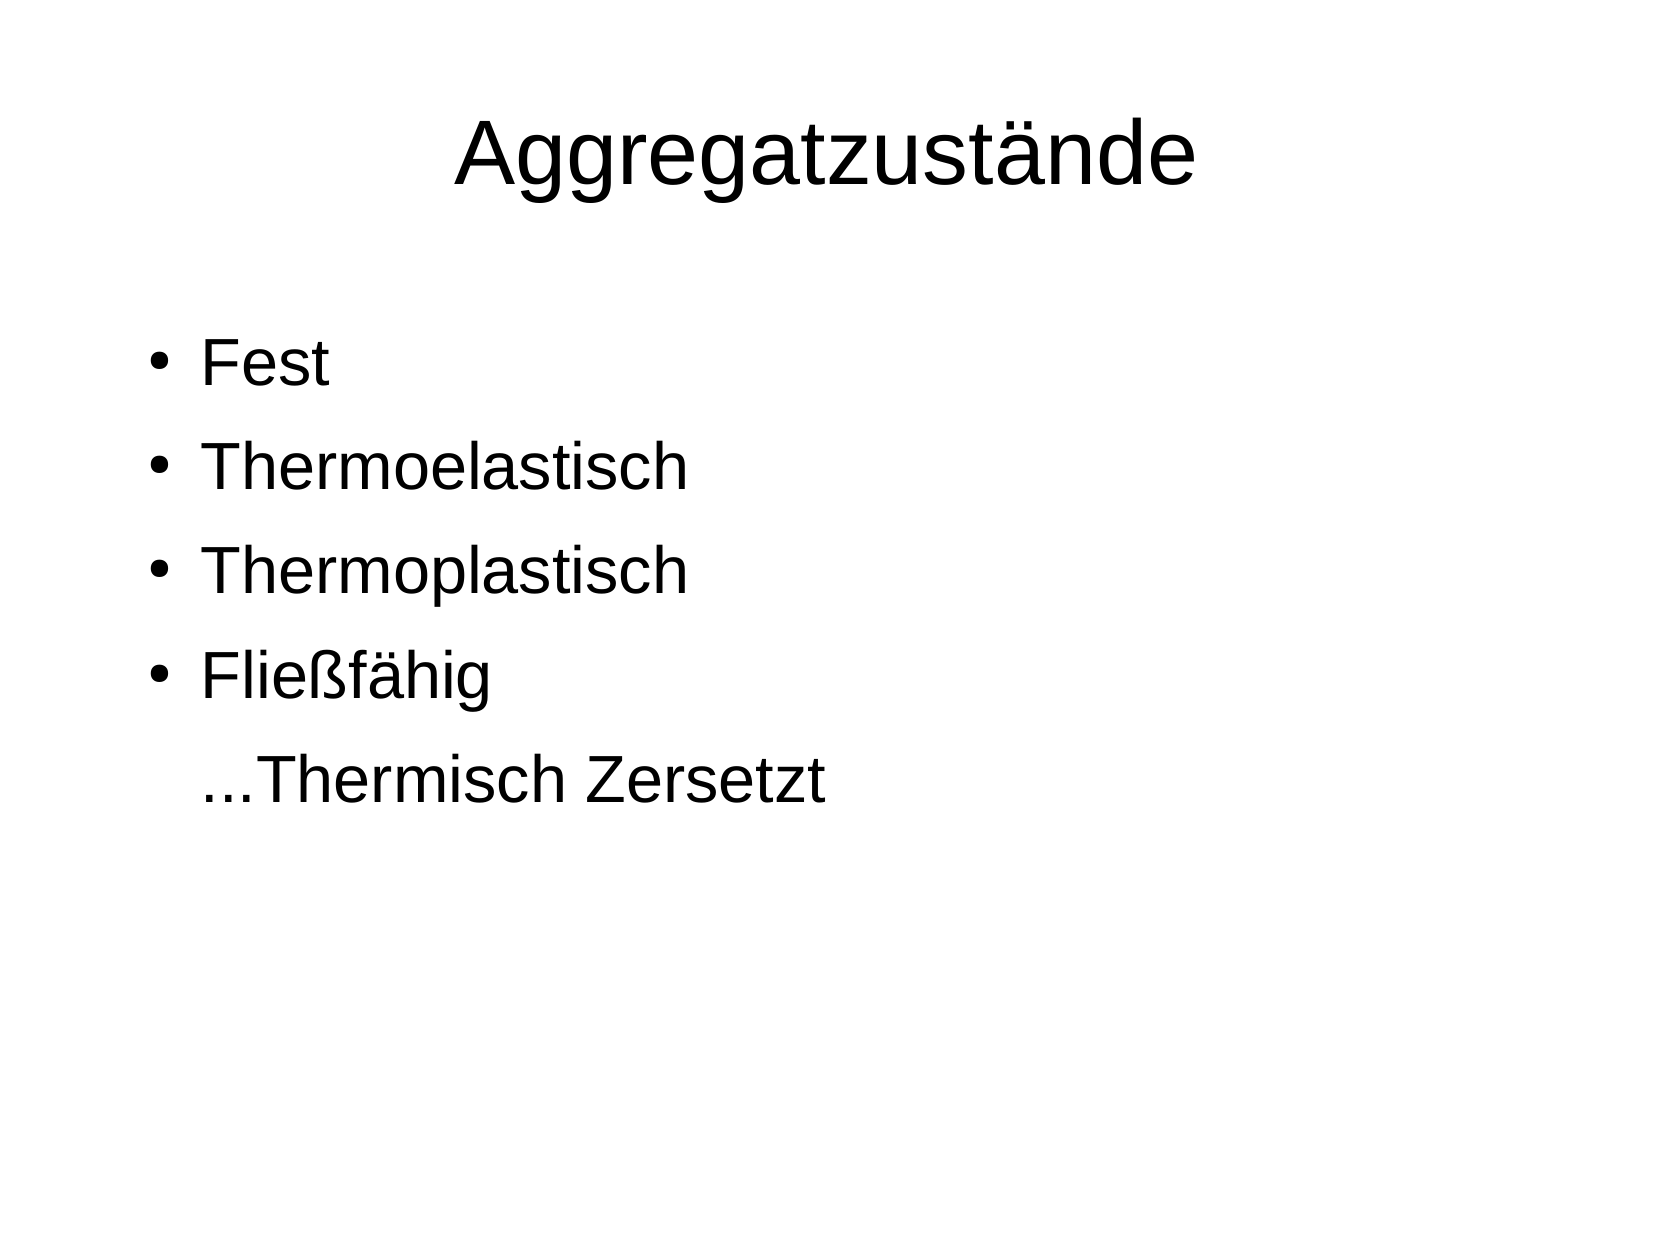

# Aggregatzustände
Fest
Thermoelastisch
Thermoplastisch
Fließfähig
...Thermisch Zersetzt